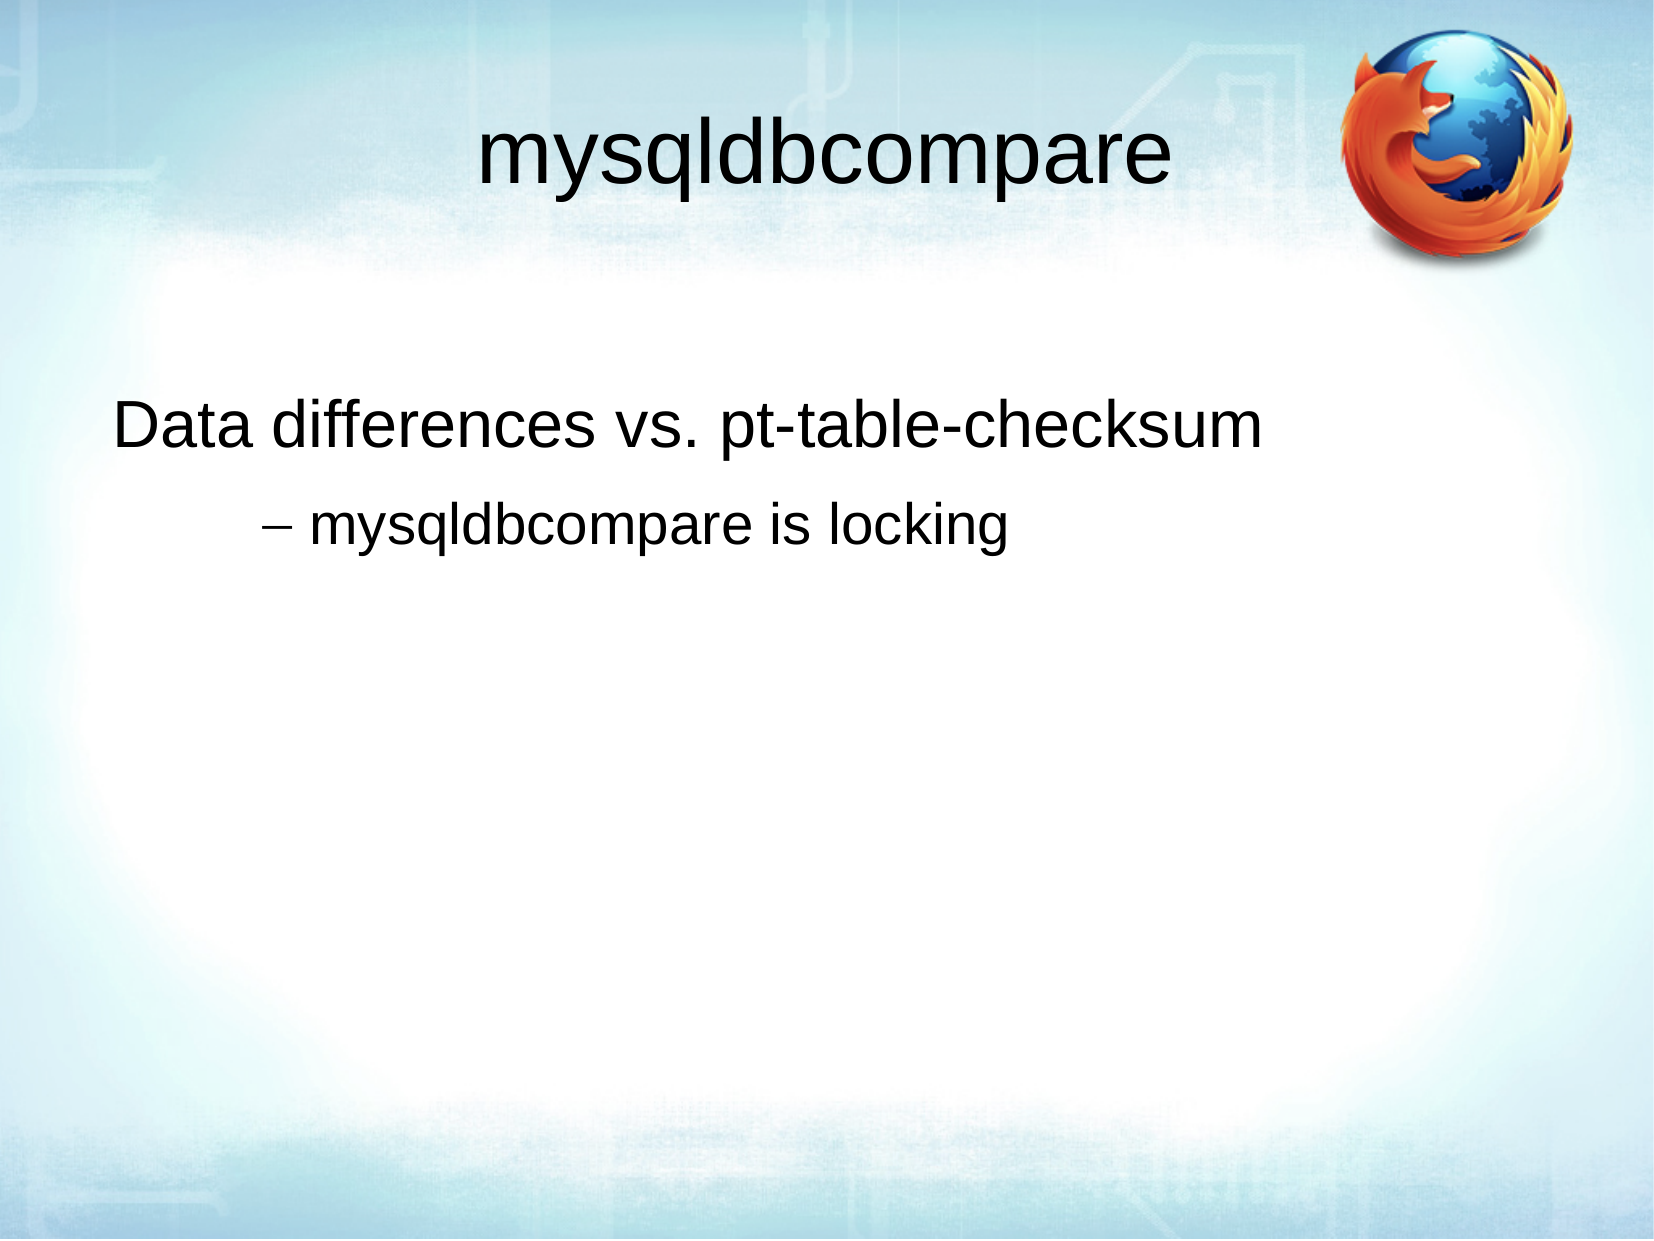

# mysqldbcompare
Data differences vs. pt-table-checksum
mysqldbcompare is locking